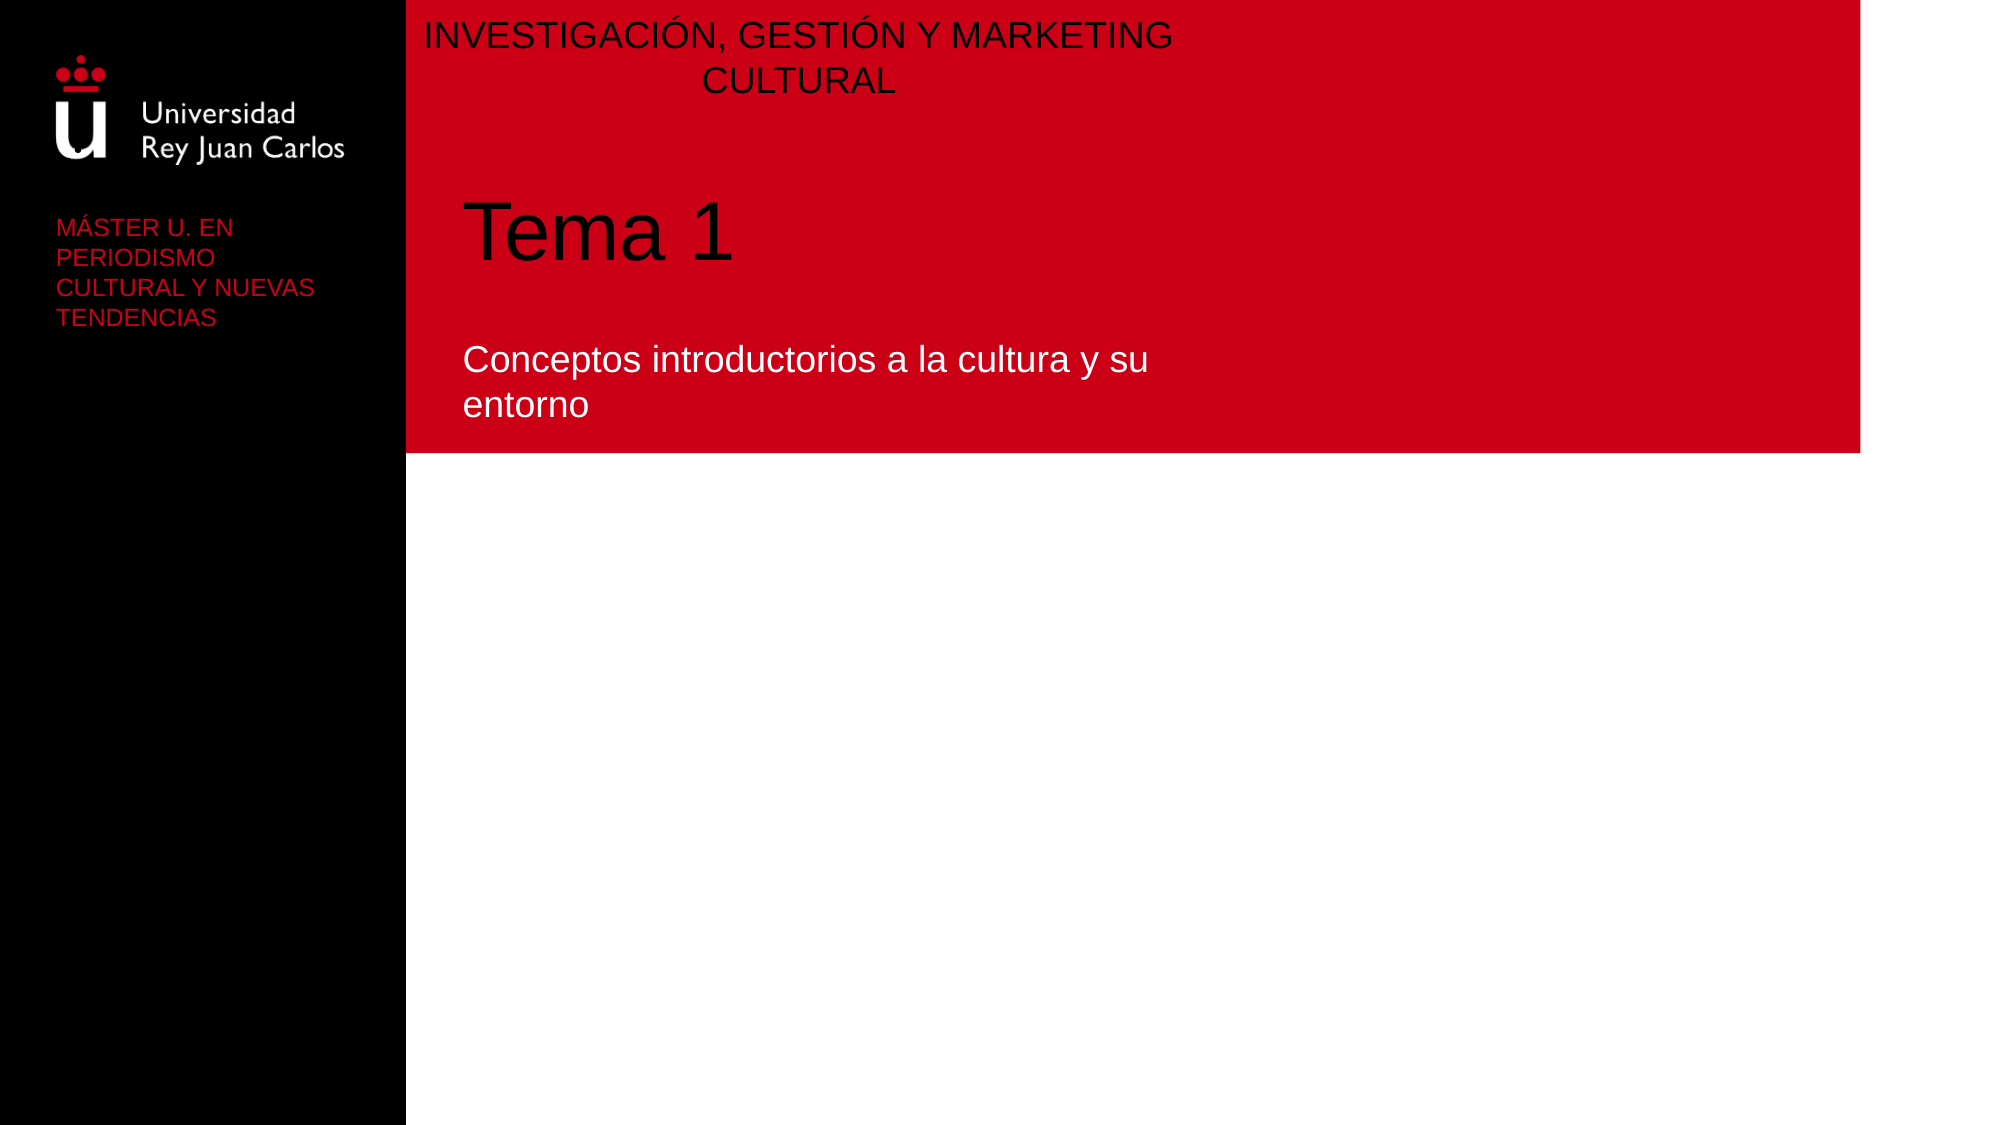

INVESTIGACIÓN, GESTIÓN Y MARKETING CULTURAL
# Tema 1
MÁSTER U. EN PERIODISMO CULTURAL Y NUEVAS TENDENCIAS
Conceptos introductorios a la cultura y su entorno